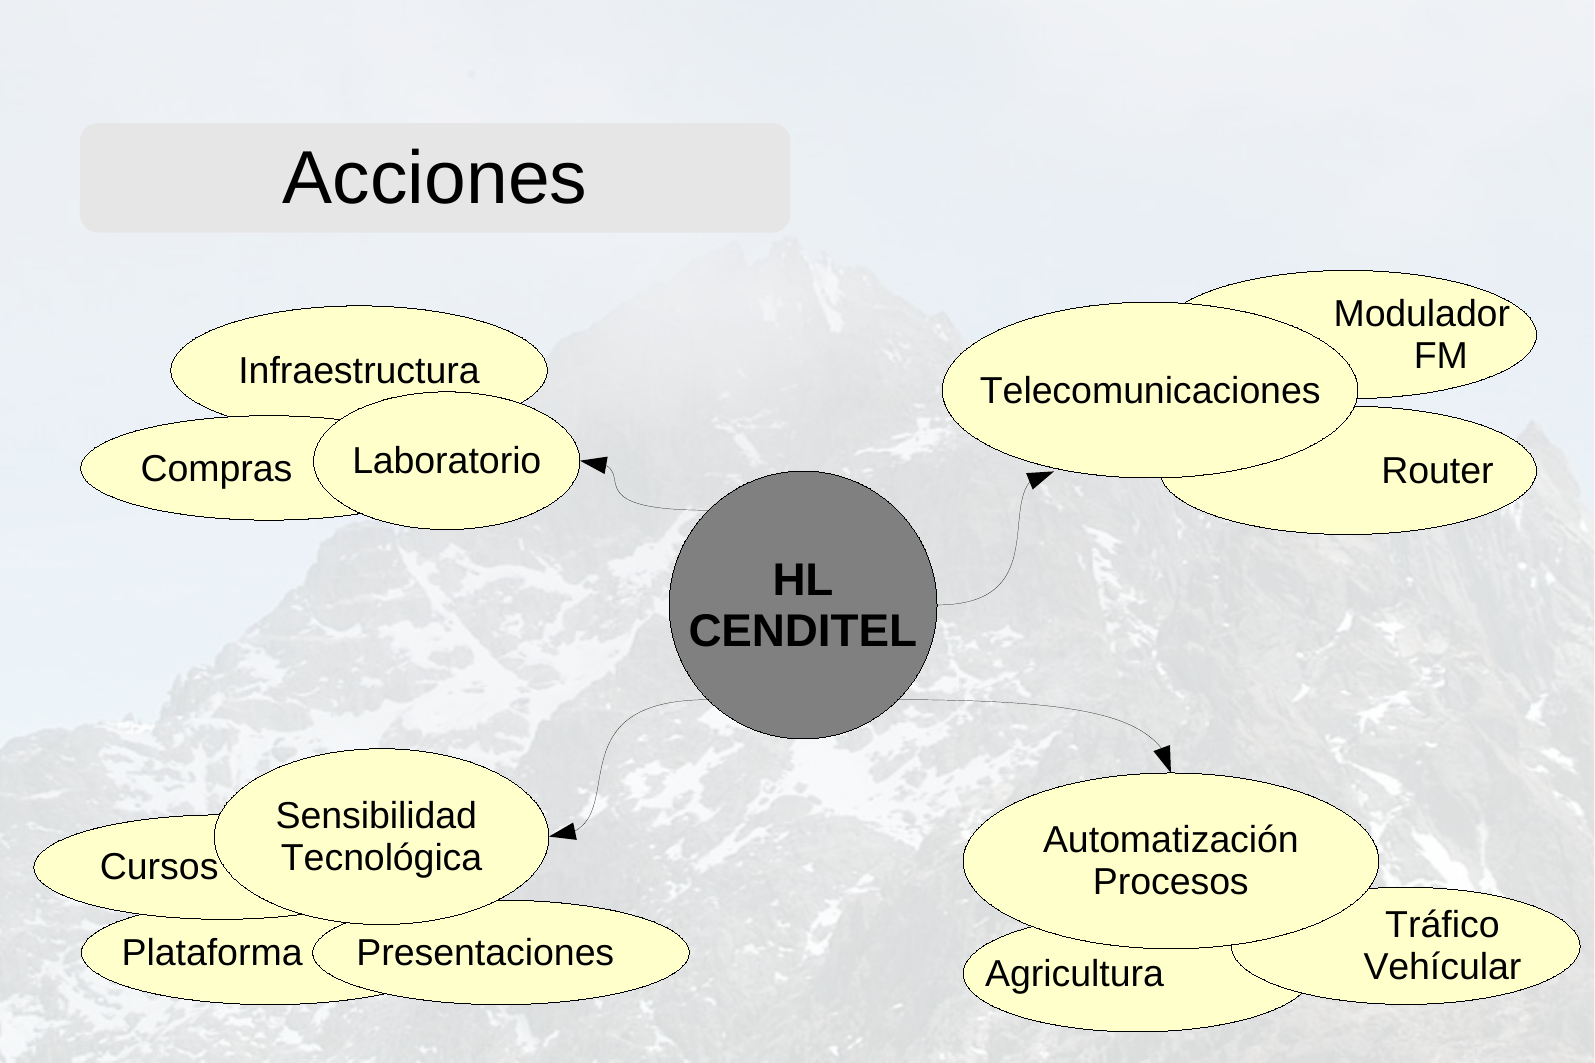

Acciones
 Modulador
FM
Telecomunicaciones
 Infraestructura
Laboratorio
 Router
Compras
HL
CENDITEL
Sensibilidad
Tecnológica
Automatización
Procesos
Cursos
 Tráfico
 Vehícular
Plataforma
 Presentaciones
Agricultura